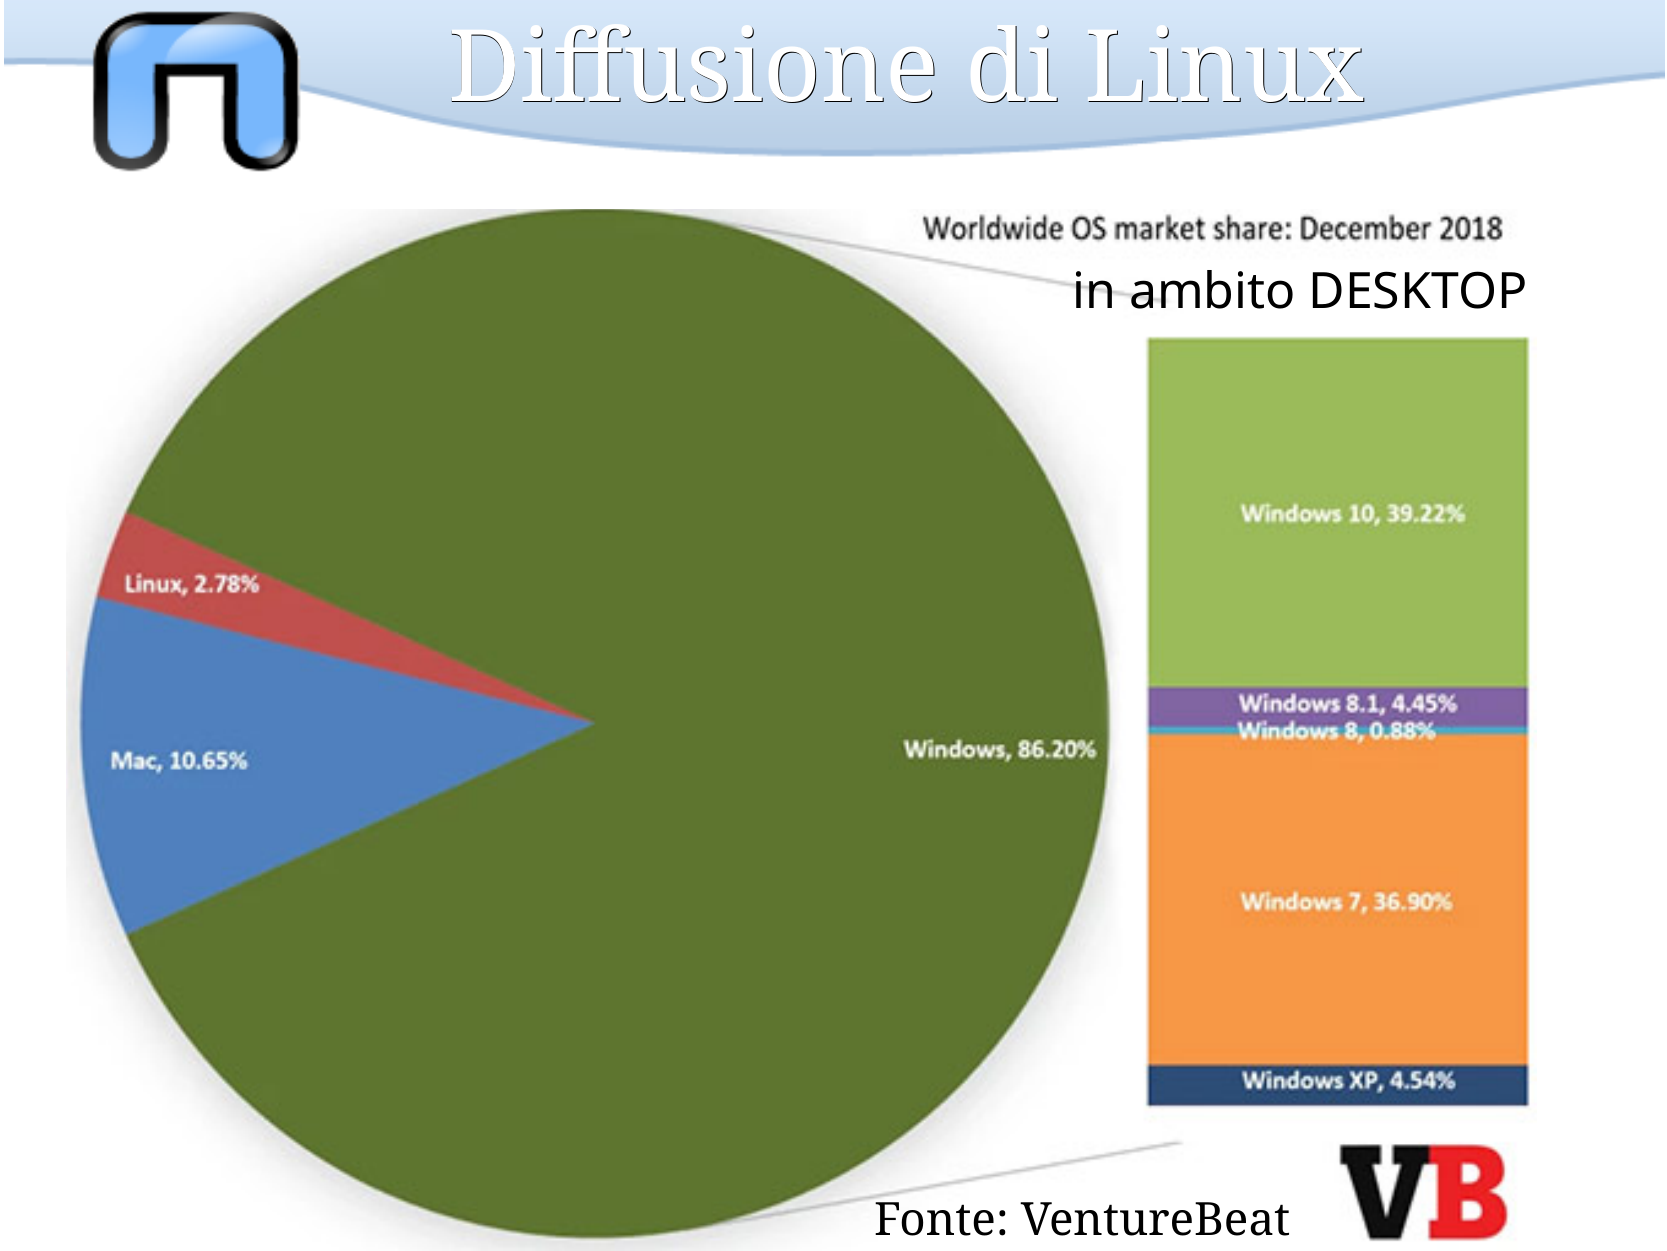

Diffusione di Linux
in ambito DESKTOP
# Fonte: VentureBeat